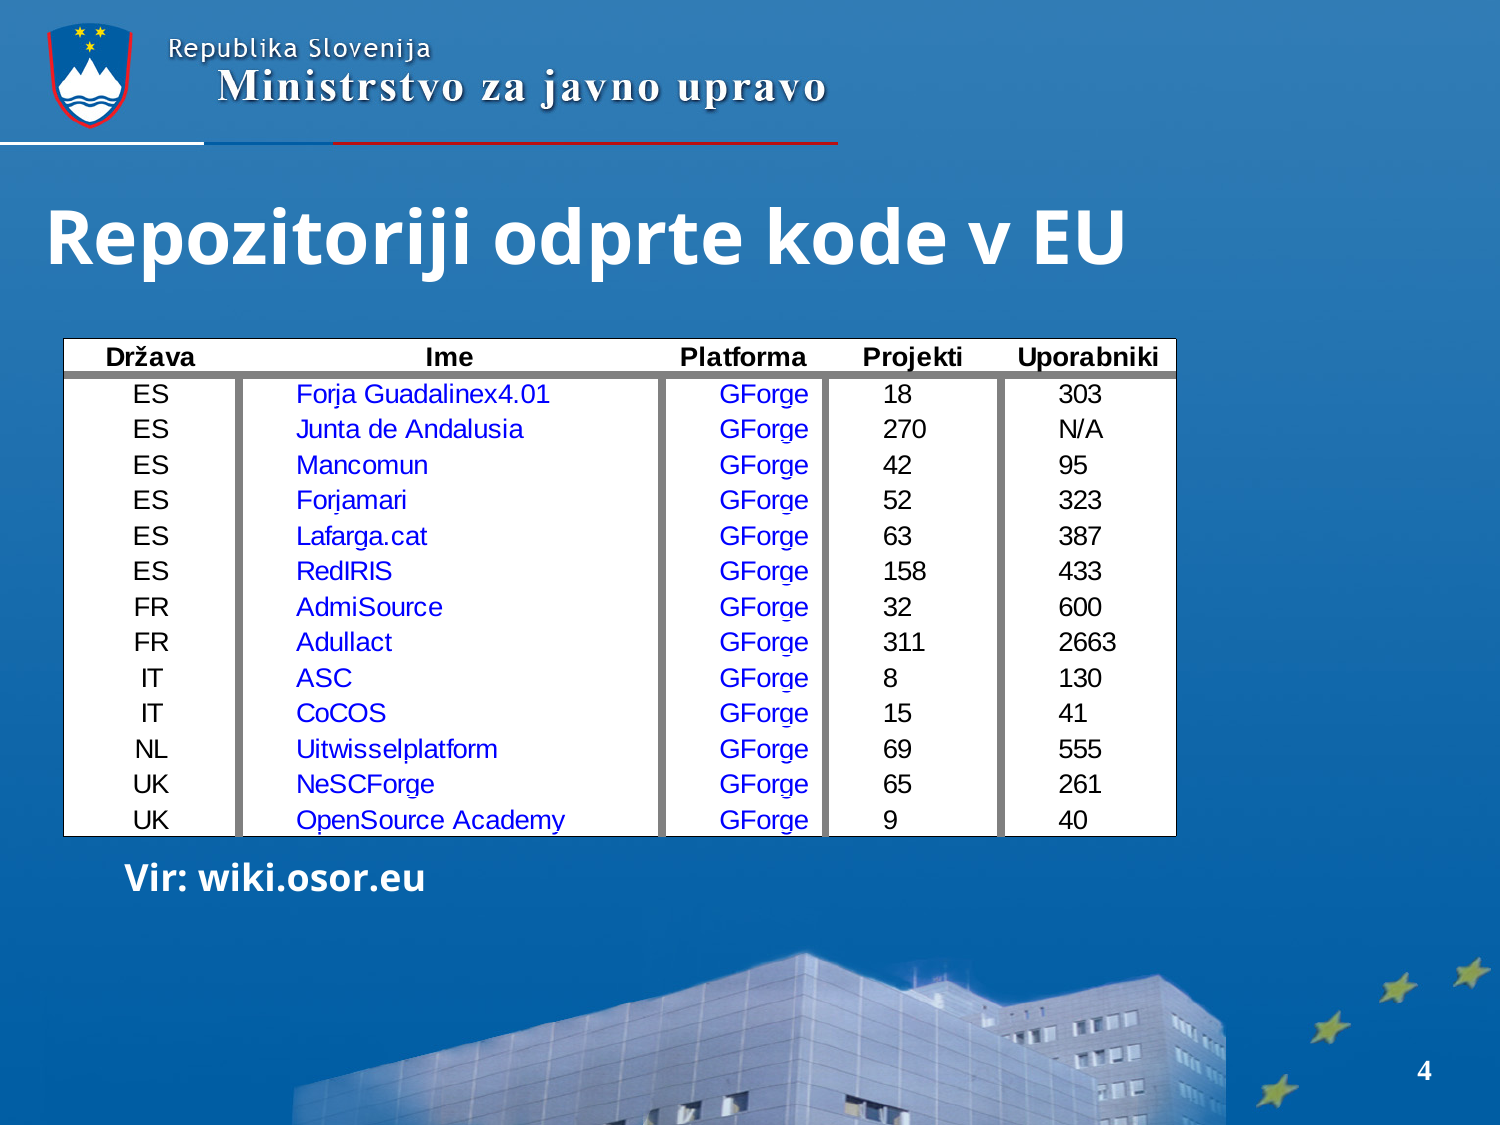

# Repozitoriji odprte kode v EU
Vir: wiki.osor.eu
4